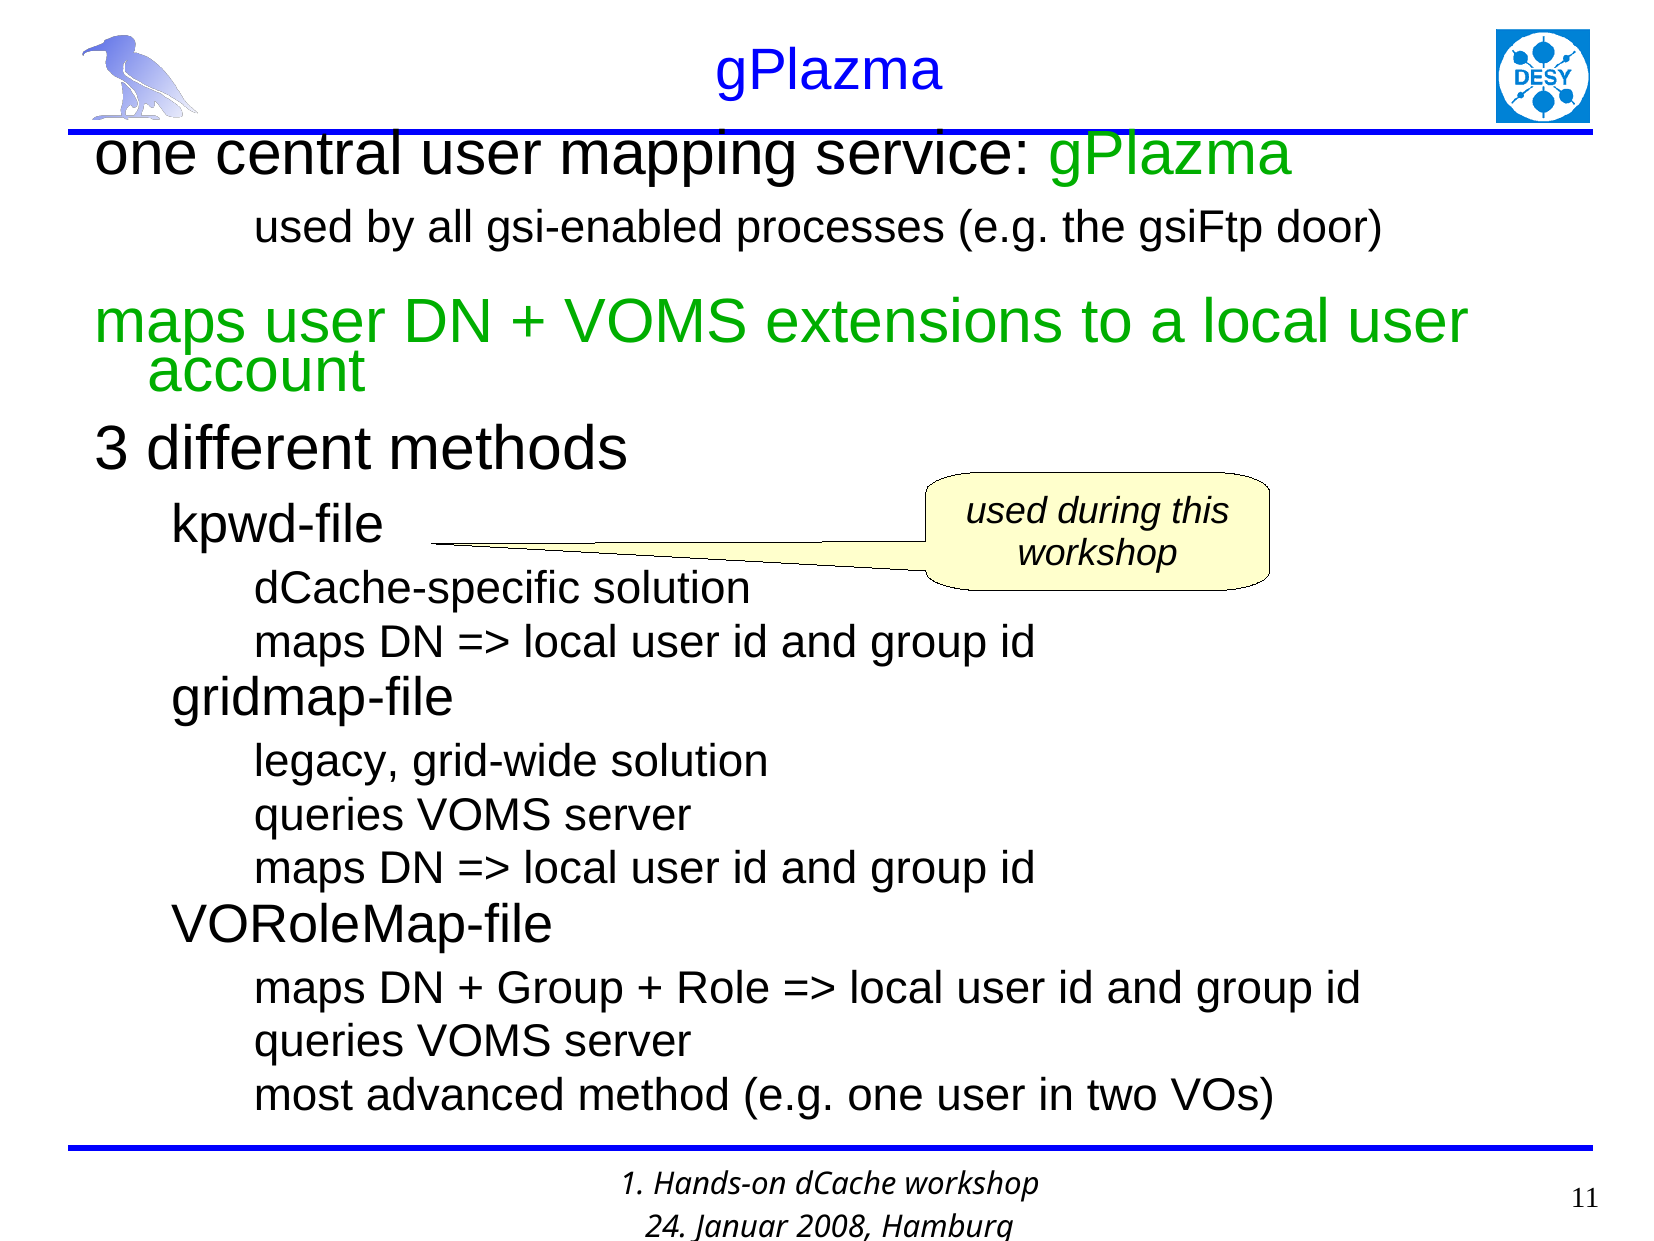

# gPlazma
one central user mapping service: gPlazma
used by all gsi-enabled processes (e.g. the gsiFtp door)
maps user DN + VOMS extensions to a local user account
3 different methods
kpwd-file
dCache-specific solution
maps DN => local user id and group id
gridmap-file
legacy, grid-wide solution
queries VOMS server
maps DN => local user id and group id
VORoleMap-file
maps DN + Group + Role => local user id and group id
queries VOMS server
most advanced method (e.g. one user in two VOs)
used during this workshop
11